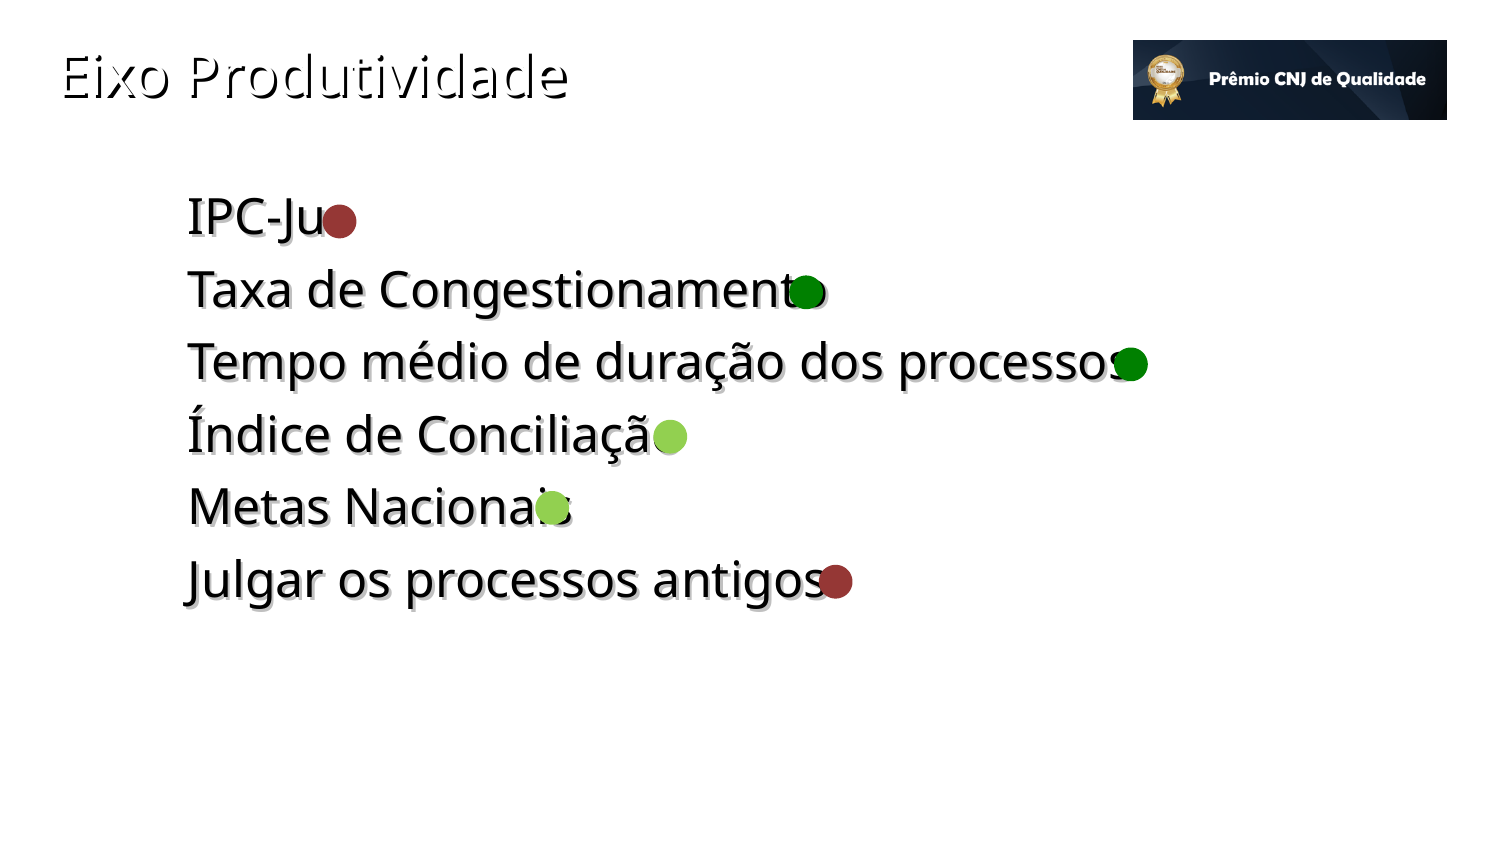

Eixo Produtividade
# IPC-Jus
Taxa de Congestionamento
Tempo médio de duração dos processos
Índice de Conciliação
Metas Nacionais
Julgar os processos antigos